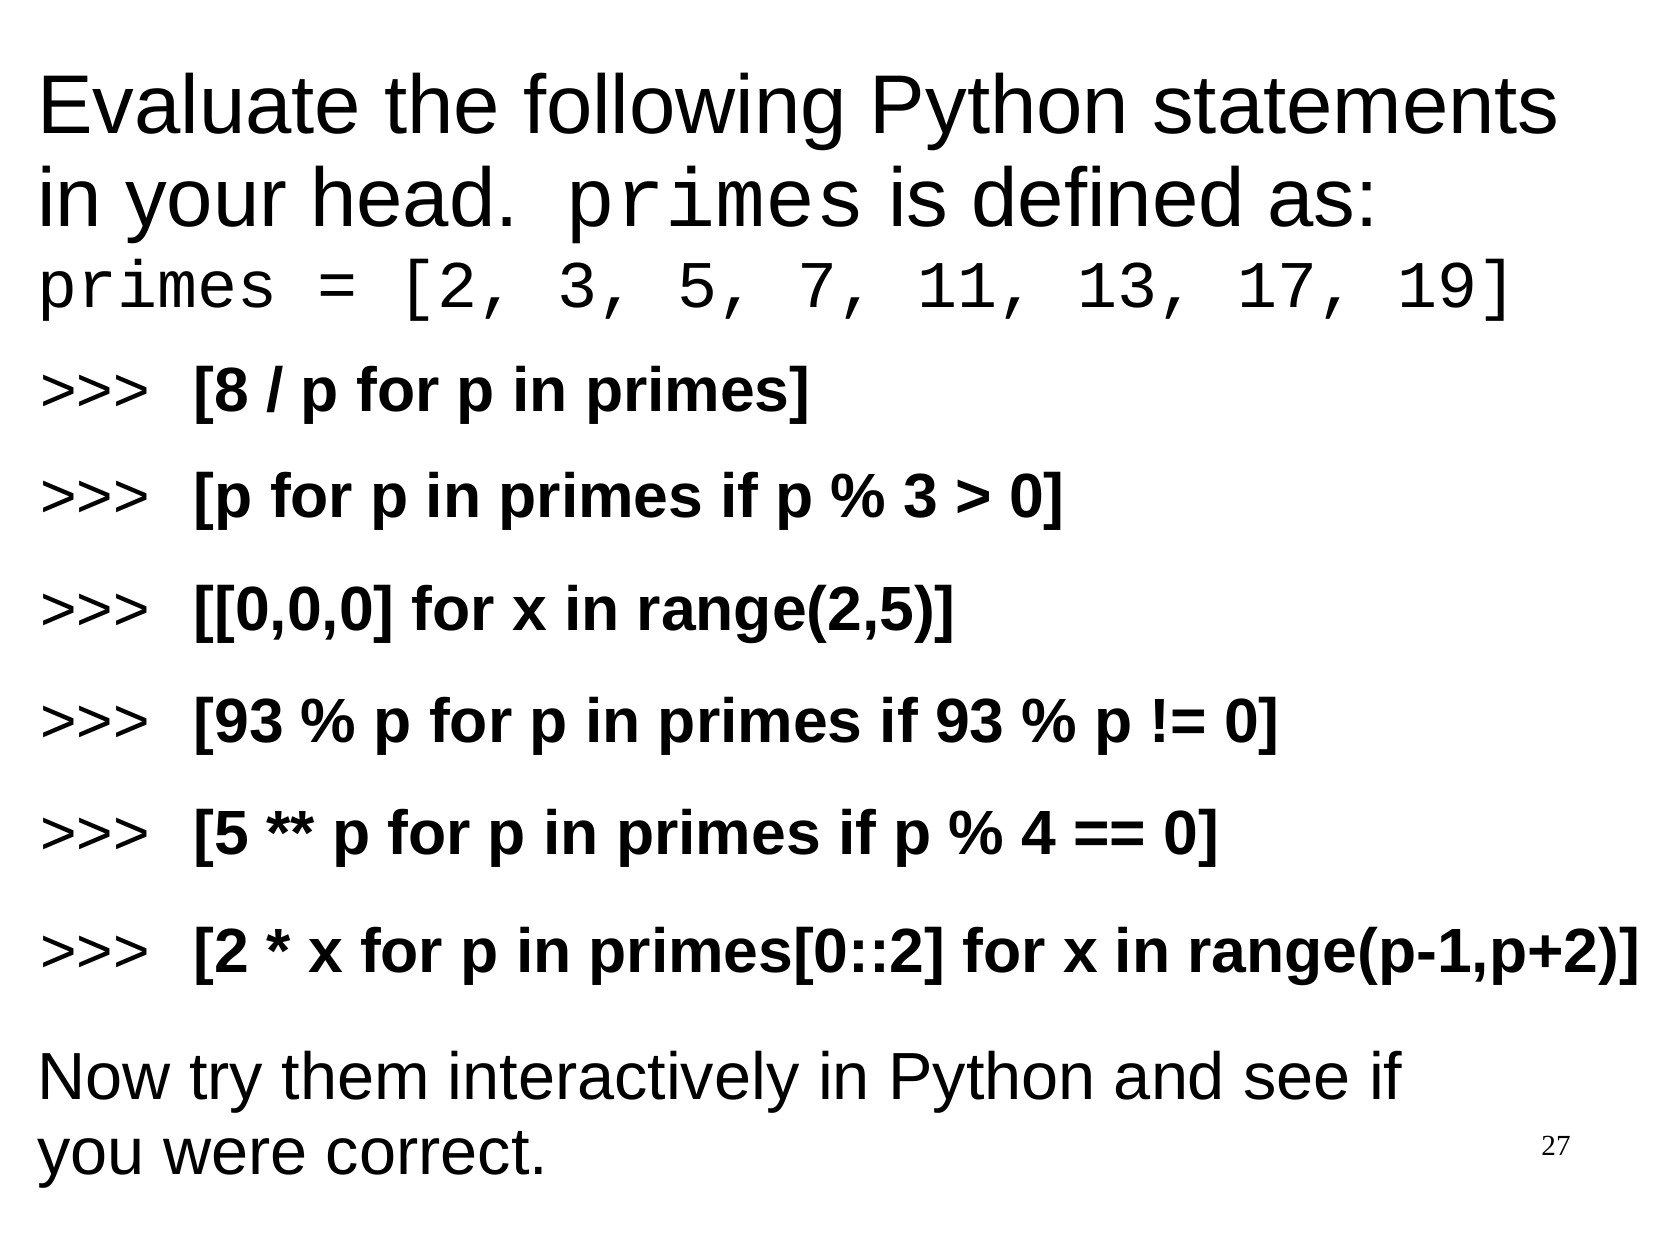

Evaluate the following Python statements
in your head. primes is defined as:
primes = [2, 3, 5, 7, 11, 13, 17, 19]
>>>
[8 / p for p in primes]
>>>
[p for p in primes if p % 3 > 0]
>>>
[[0,0,0] for x in range(2,5)]
>>>
[93 % p for p in primes if 93 % p != 0]
>>>
[5 ** p for p in primes if p % 4 == 0]
>>>
[2 * x for p in primes[0::2] for x in range(p-1,p+2)]
Now try them interactively in Python and see if
you were correct.
27